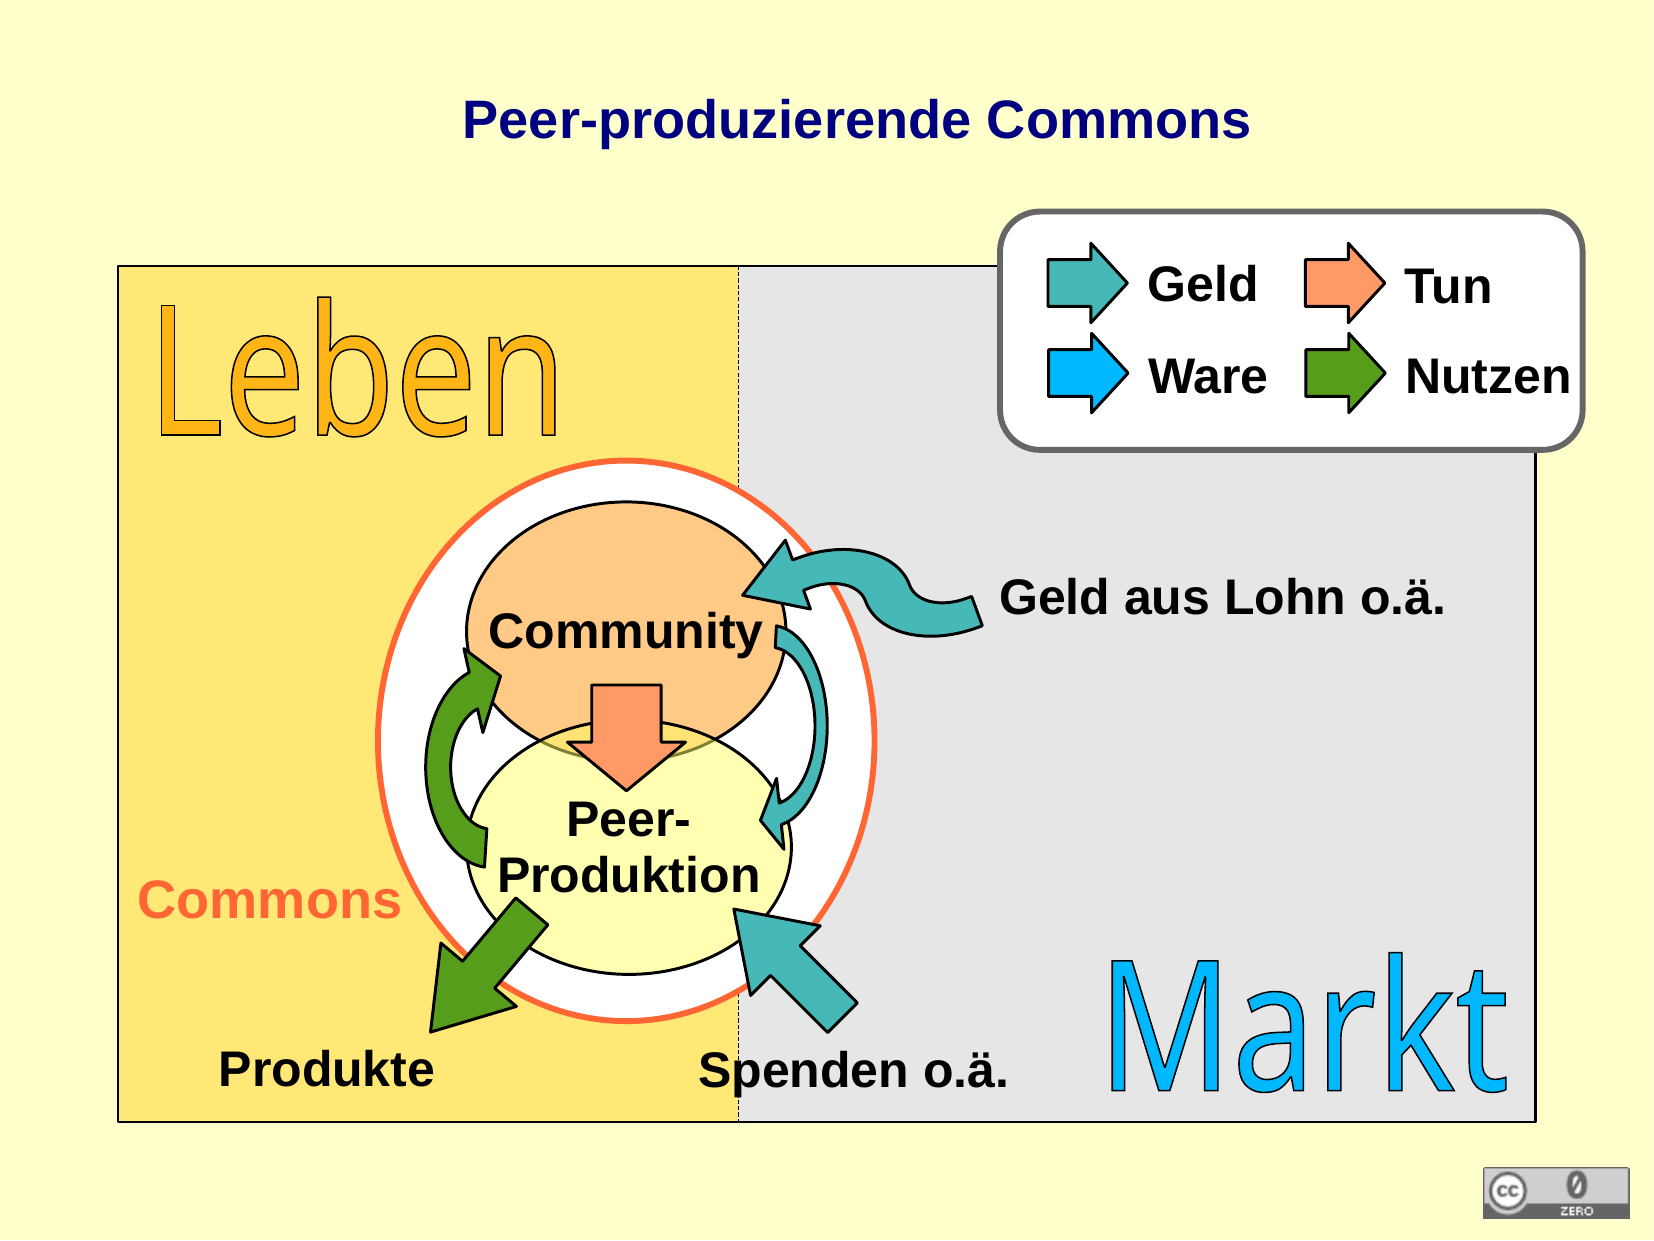

# Peer-produzierende Commons
Geld
Tun
Ware
Nutzen
Leben
Community
Geld aus Lohn o.ä.
Peer-
Produktion
Commons
Markt
Produkte
Spenden o.ä.